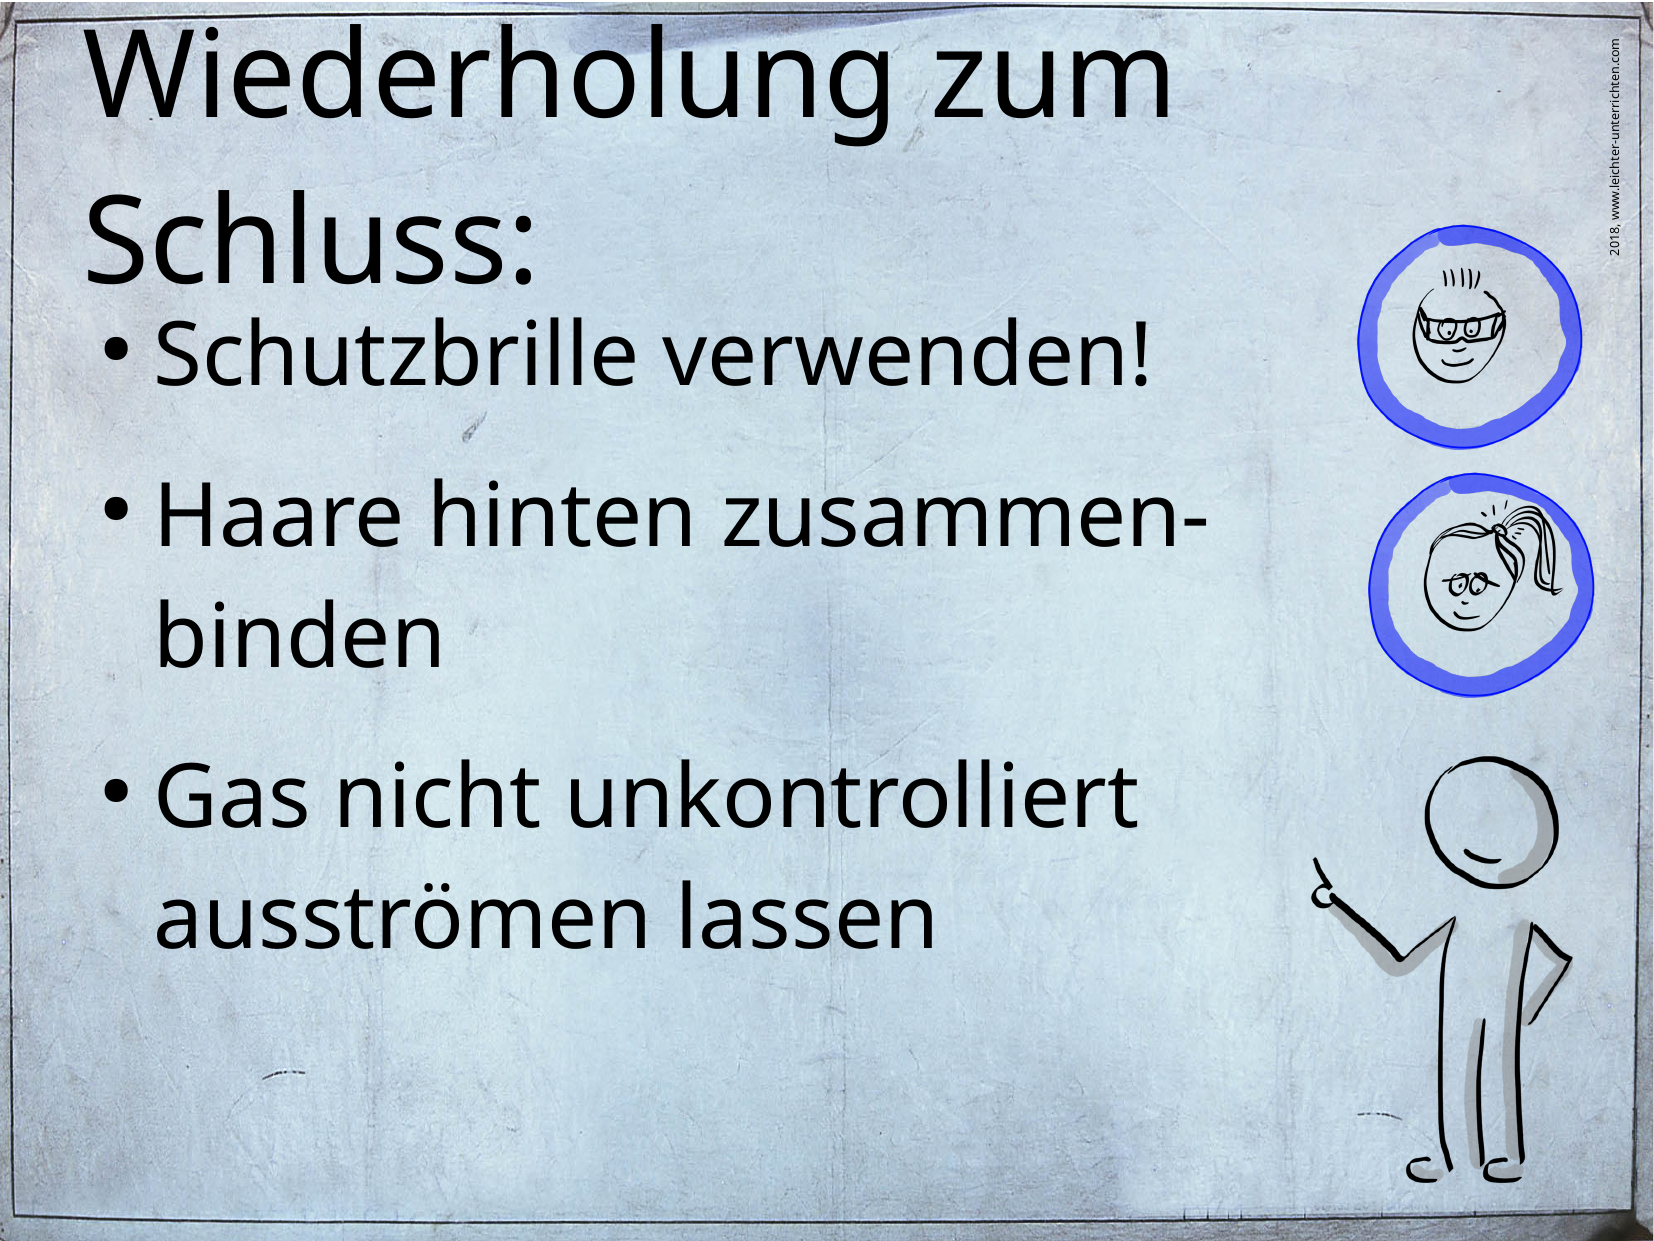

# Wiederholung zum Schluss:
Schutzbrille verwenden!
Haare hinten zusammen-
binden
Gas nicht unkontrolliert
ausströmen lassen